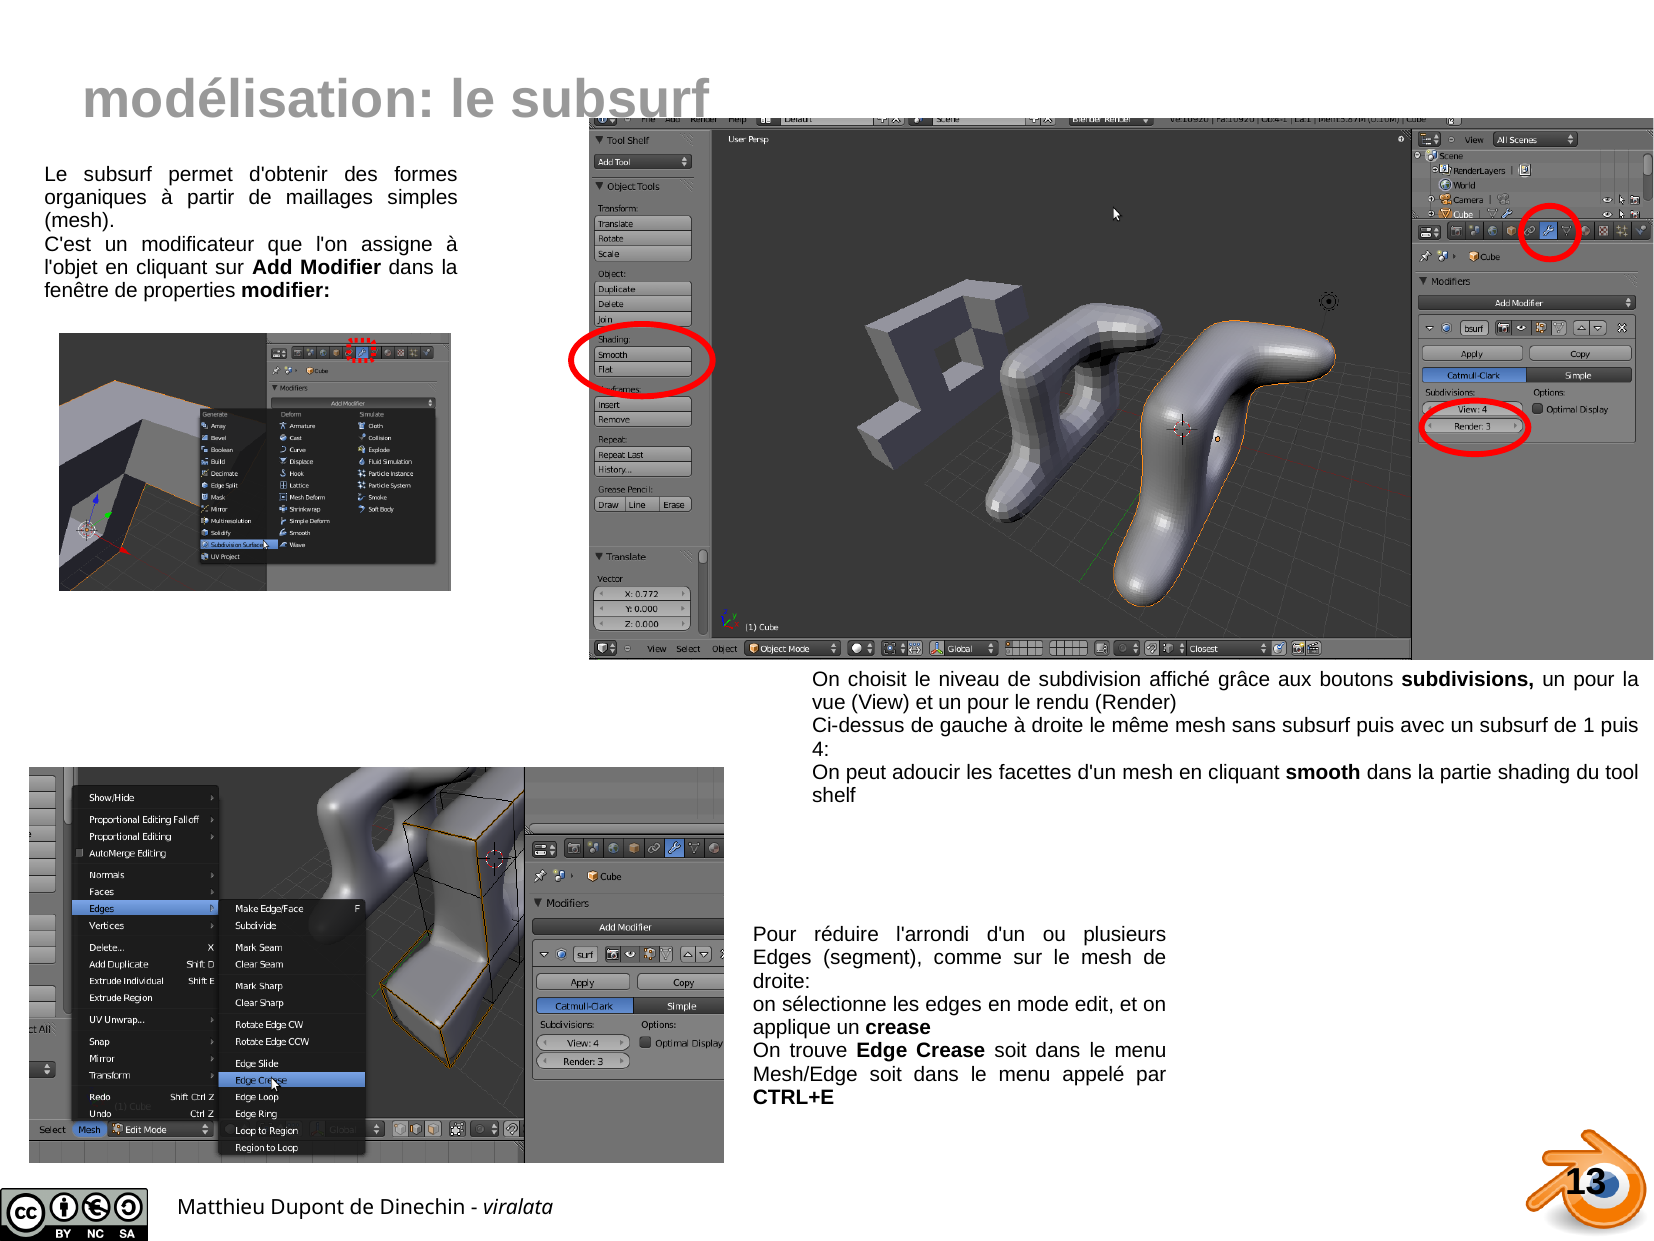

# modélisation: le subsurf
Le subsurf permet d'obtenir des formes organiques à partir de maillages simples (mesh).
C'est un modificateur que l'on assigne à l'objet en cliquant sur Add Modifier dans la fenêtre de properties modifier:
On choisit le niveau de subdivision affiché grâce aux boutons subdivisions, un pour la vue (View) et un pour le rendu (Render)
Ci-dessus de gauche à droite le même mesh sans subsurf puis avec un subsurf de 1 puis 4:
On peut adoucir les facettes d'un mesh en cliquant smooth dans la partie shading du tool shelf
Pour réduire l'arrondi d'un ou plusieurs Edges (segment), comme sur le mesh de droite:
on sélectionne les edges en mode edit, et on applique un crease
On trouve Edge Crease soit dans le menu Mesh/Edge soit dans le menu appelé par CTRL+E
13
Cours Blender Mars 2010